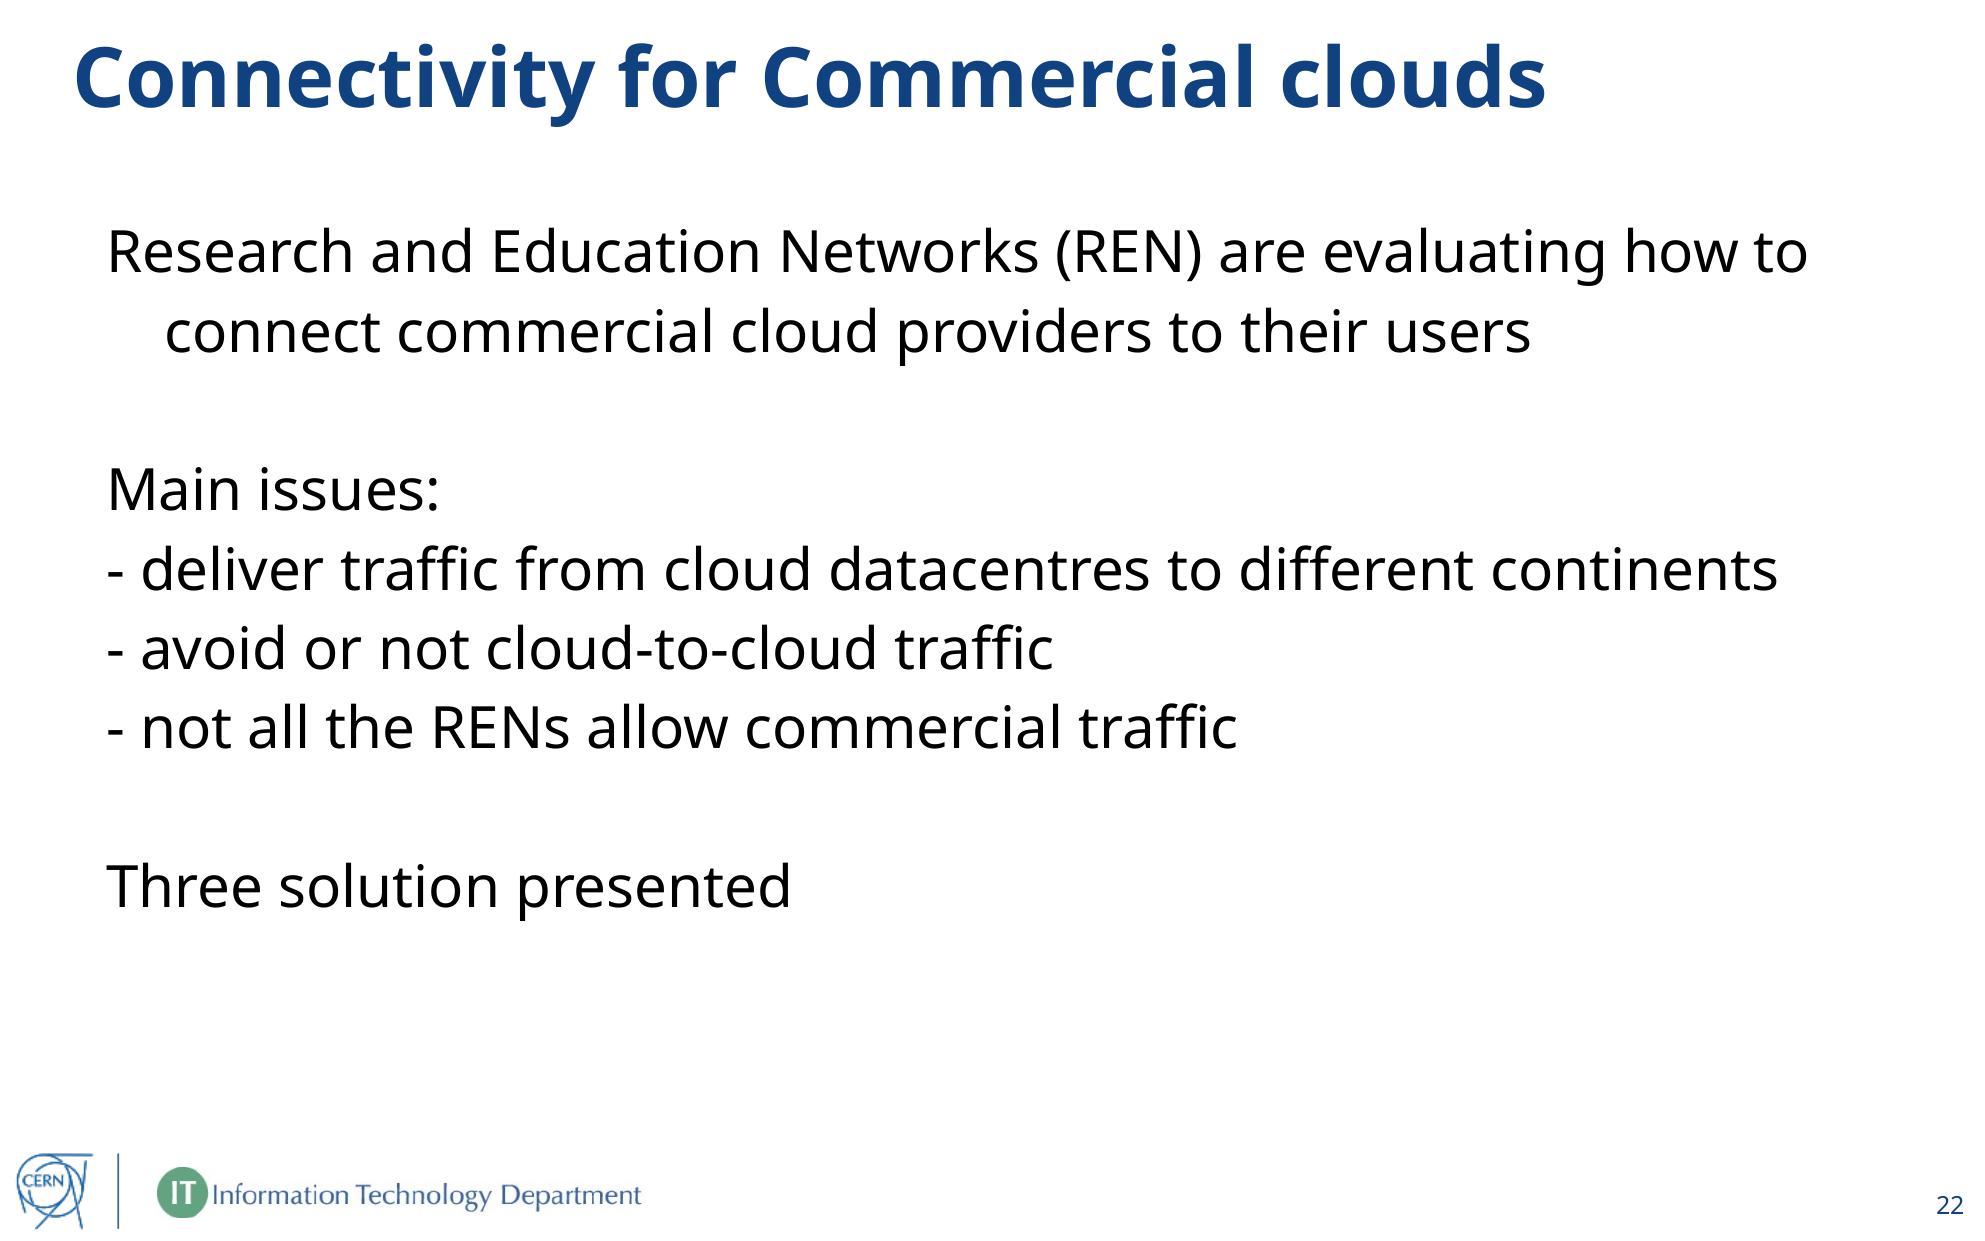

# Connectivity for Commercial clouds
Research and Education Networks (REN) are evaluating how to connect commercial cloud providers to their users
Main issues:
- deliver traffic from cloud datacentres to different continents
- avoid or not cloud-to-cloud traffic
- not all the RENs allow commercial traffic
Three solution presented